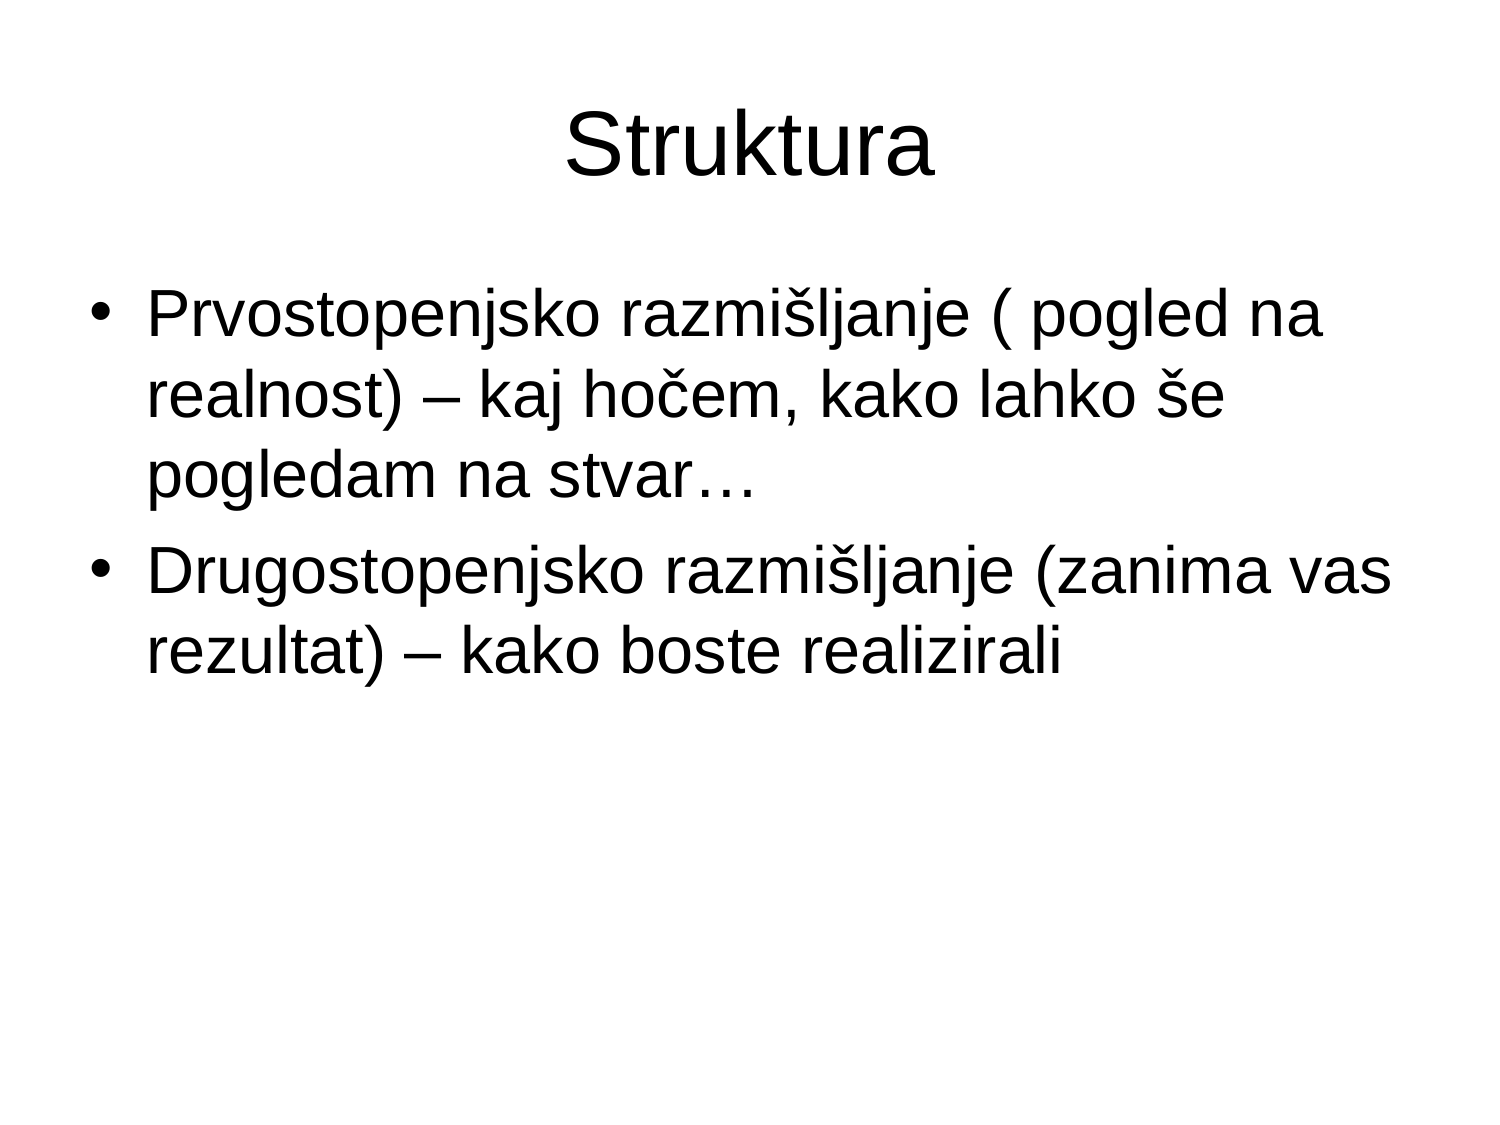

# Struktura
Prvostopenjsko razmišljanje ( pogled na realnost) – kaj hočem, kako lahko še pogledam na stvar…
Drugostopenjsko razmišljanje (zanima vas rezultat) – kako boste realizirali